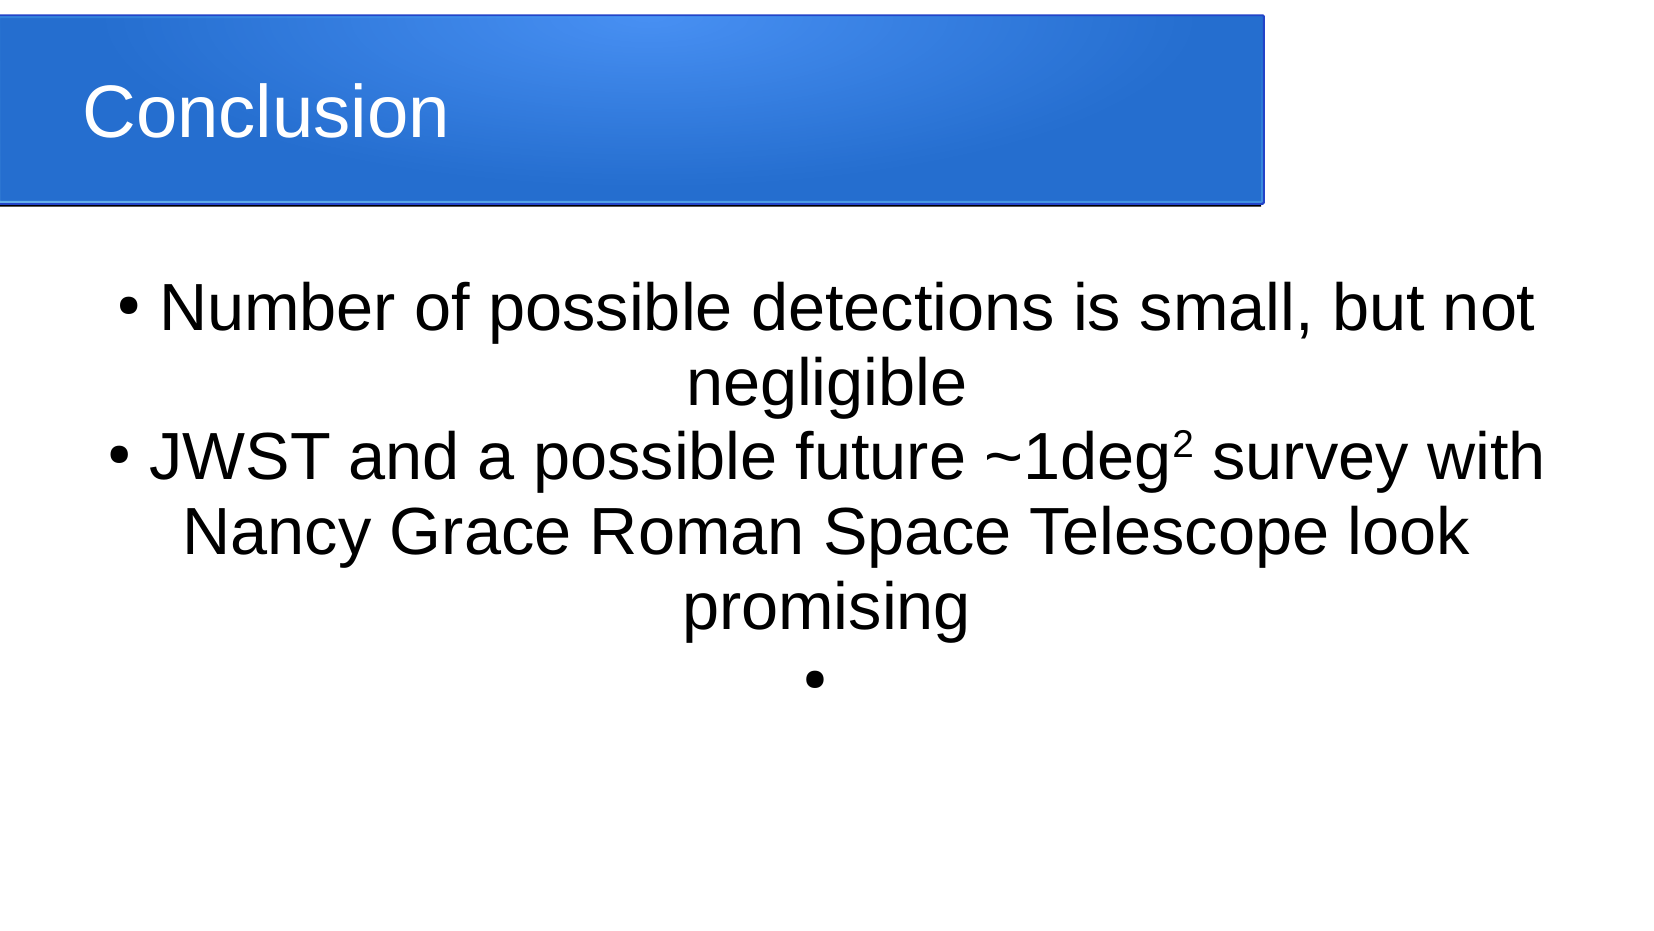

# Conclusion
 Number of possible detections is small, but not negligible
 JWST and a possible future ~1deg2 survey with Nancy Grace Roman Space Telescope look promising